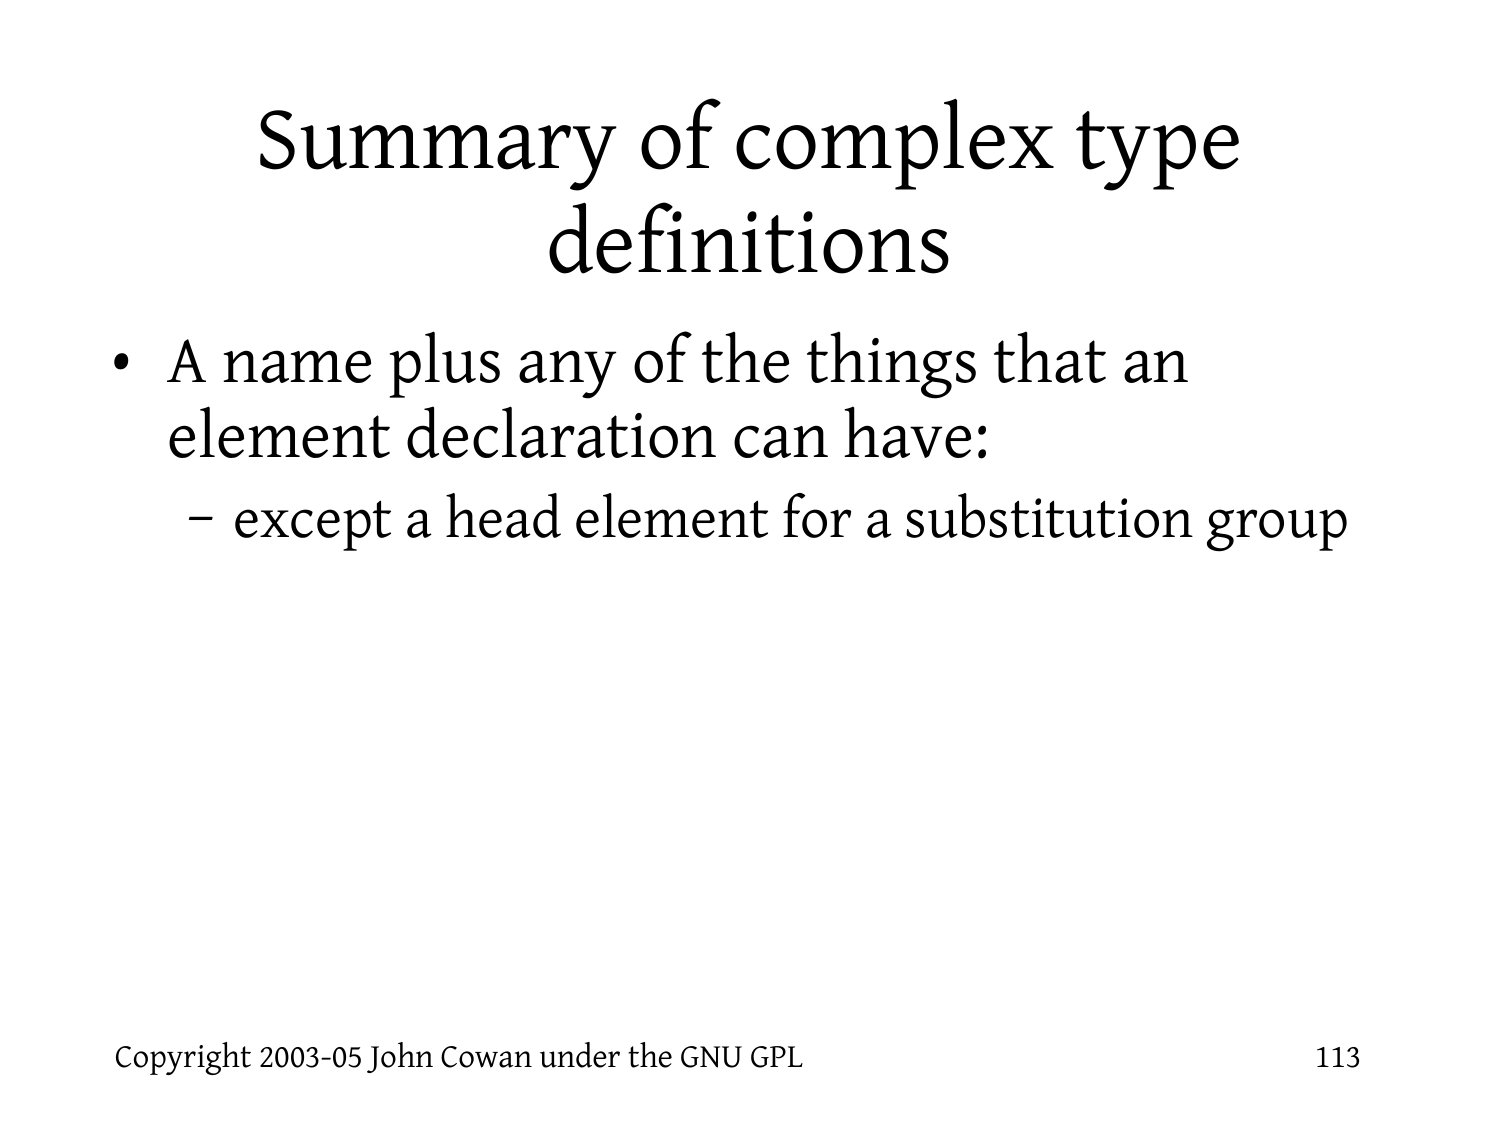

# Summary of complex type definitions
A name plus any of the things that an element declaration can have:
except a head element for a substitution group